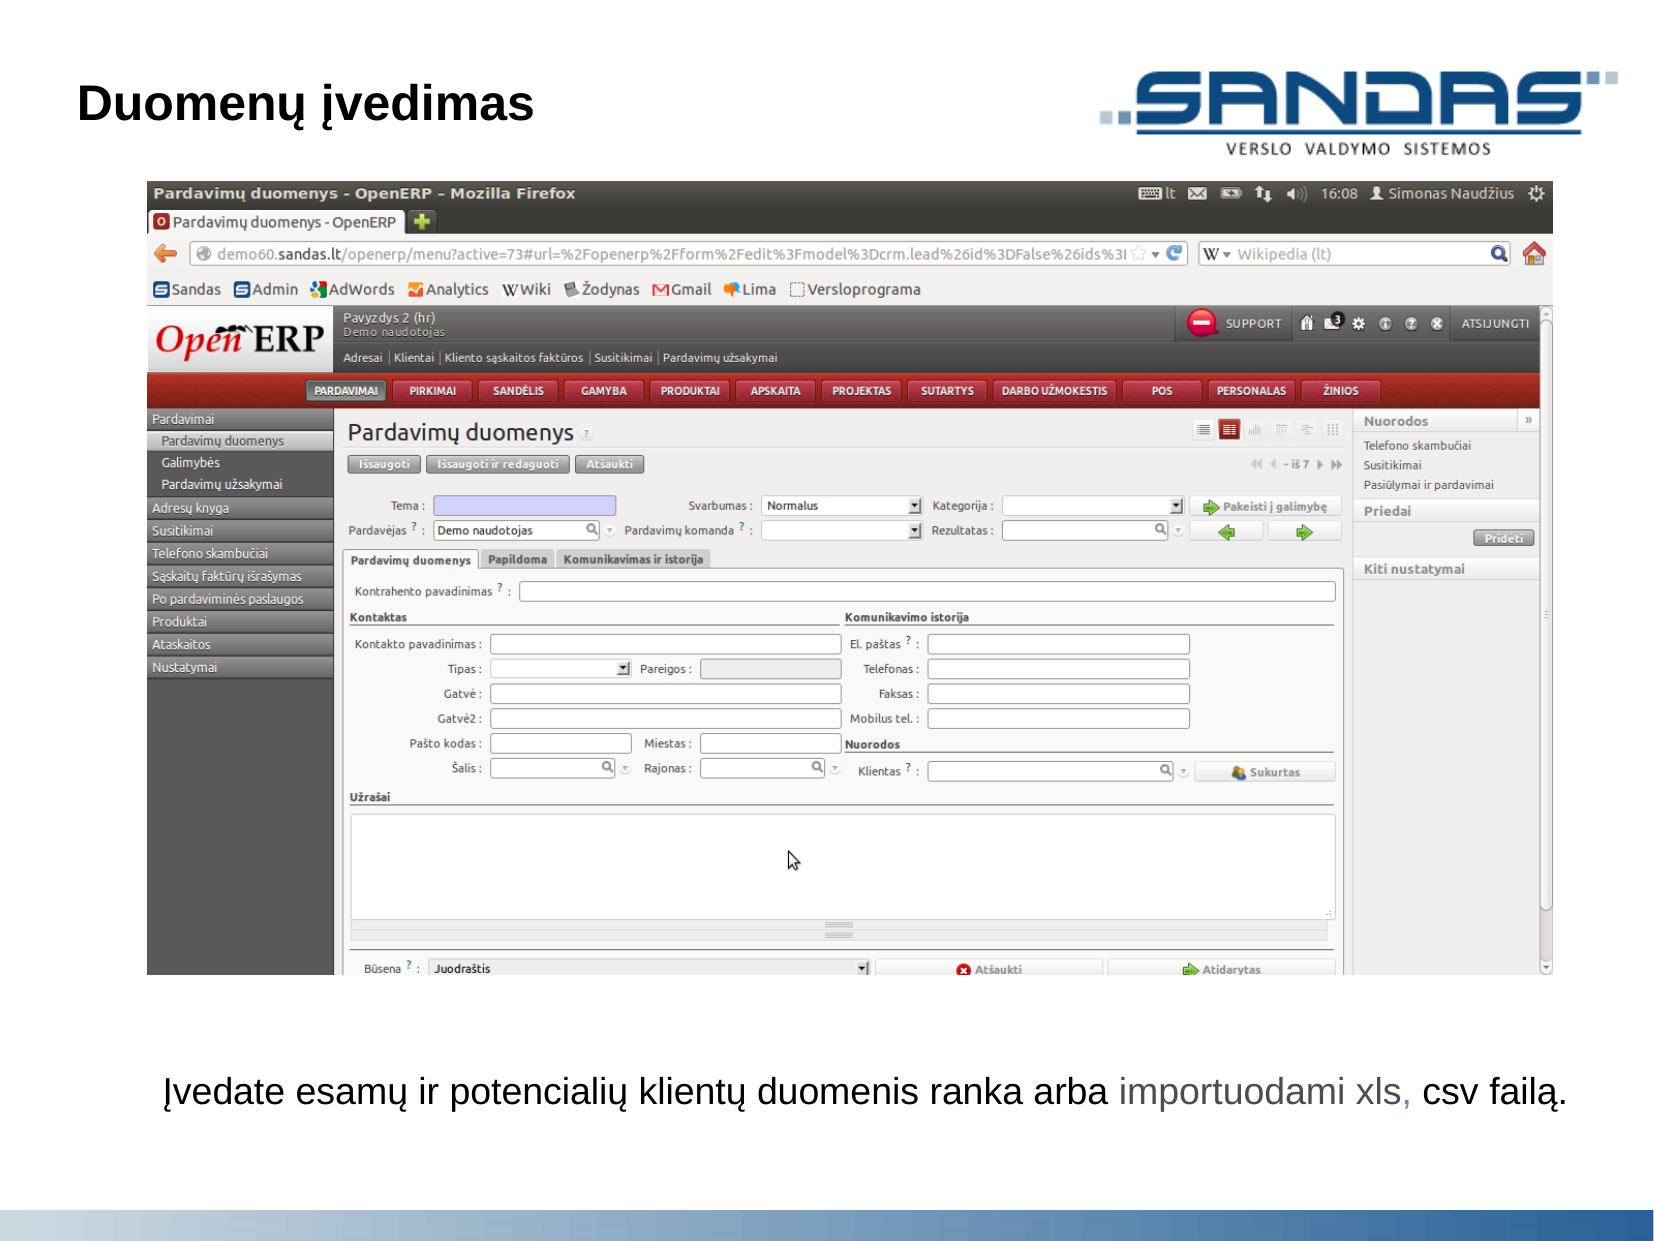

# Duomenų įvedimas
Įvedate esamų ir potencialių klientų duomenis ranka arba importuodami xls, csv failą.